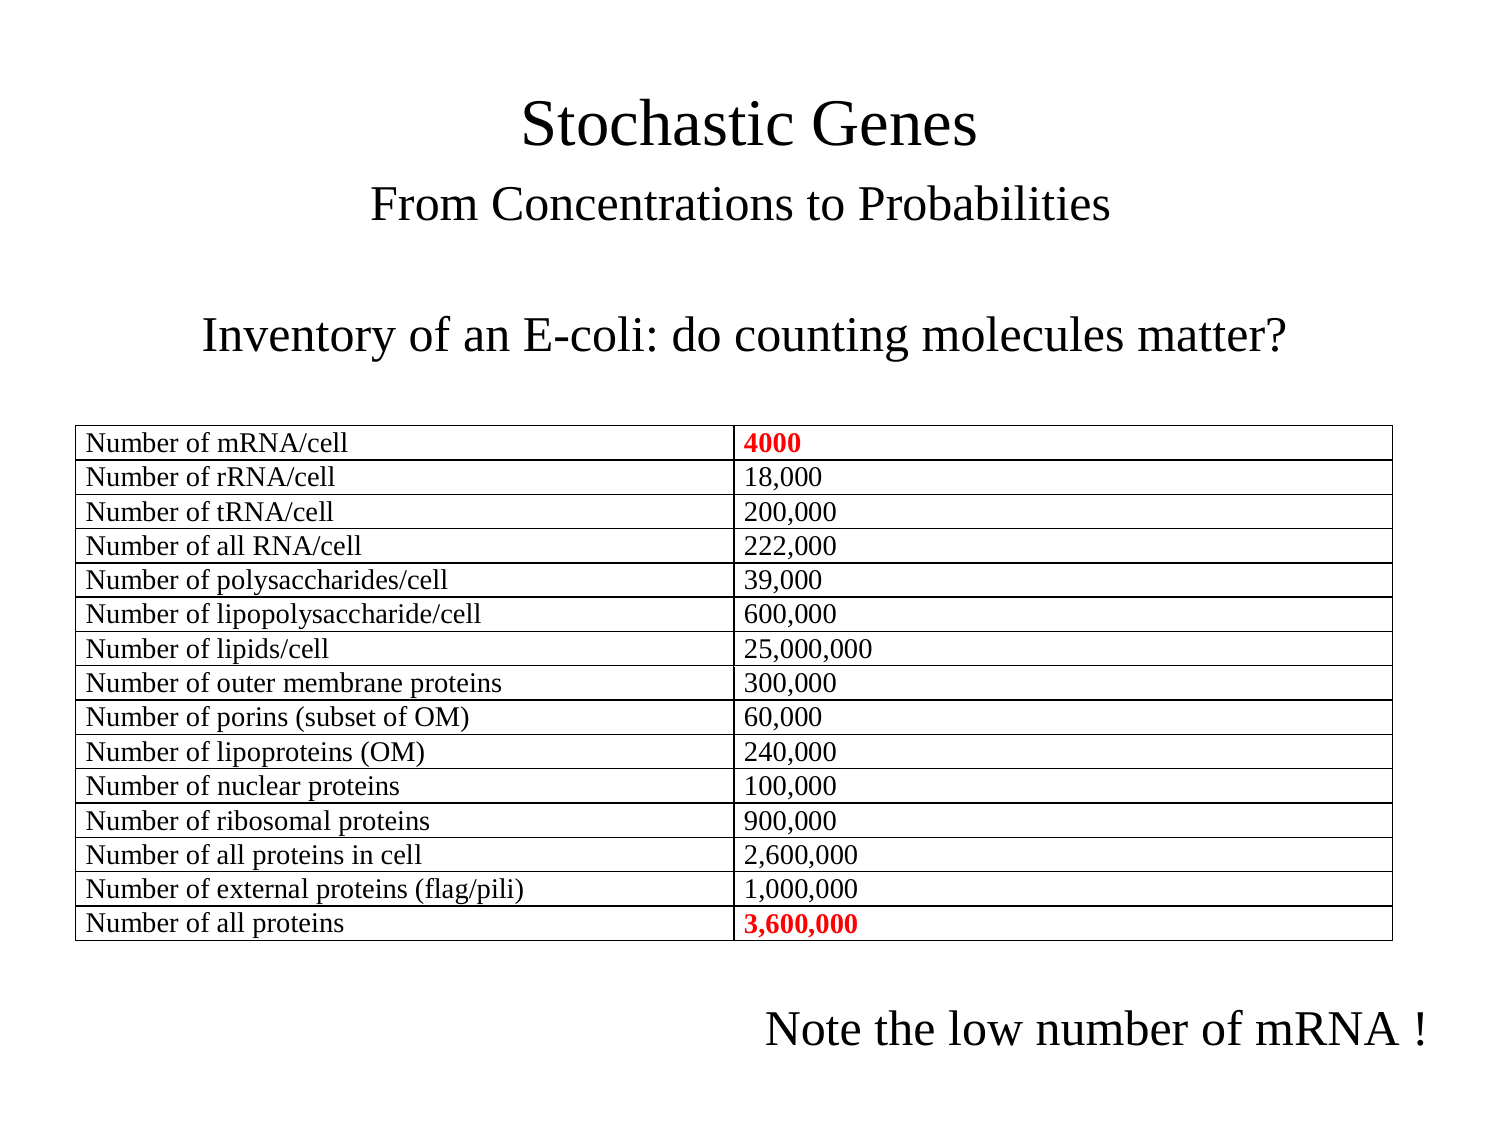

Stochastic Genes
From Concentrations to Probabilities
Inventory of an E-coli: do counting molecules matter?
Note the low number of mRNA !